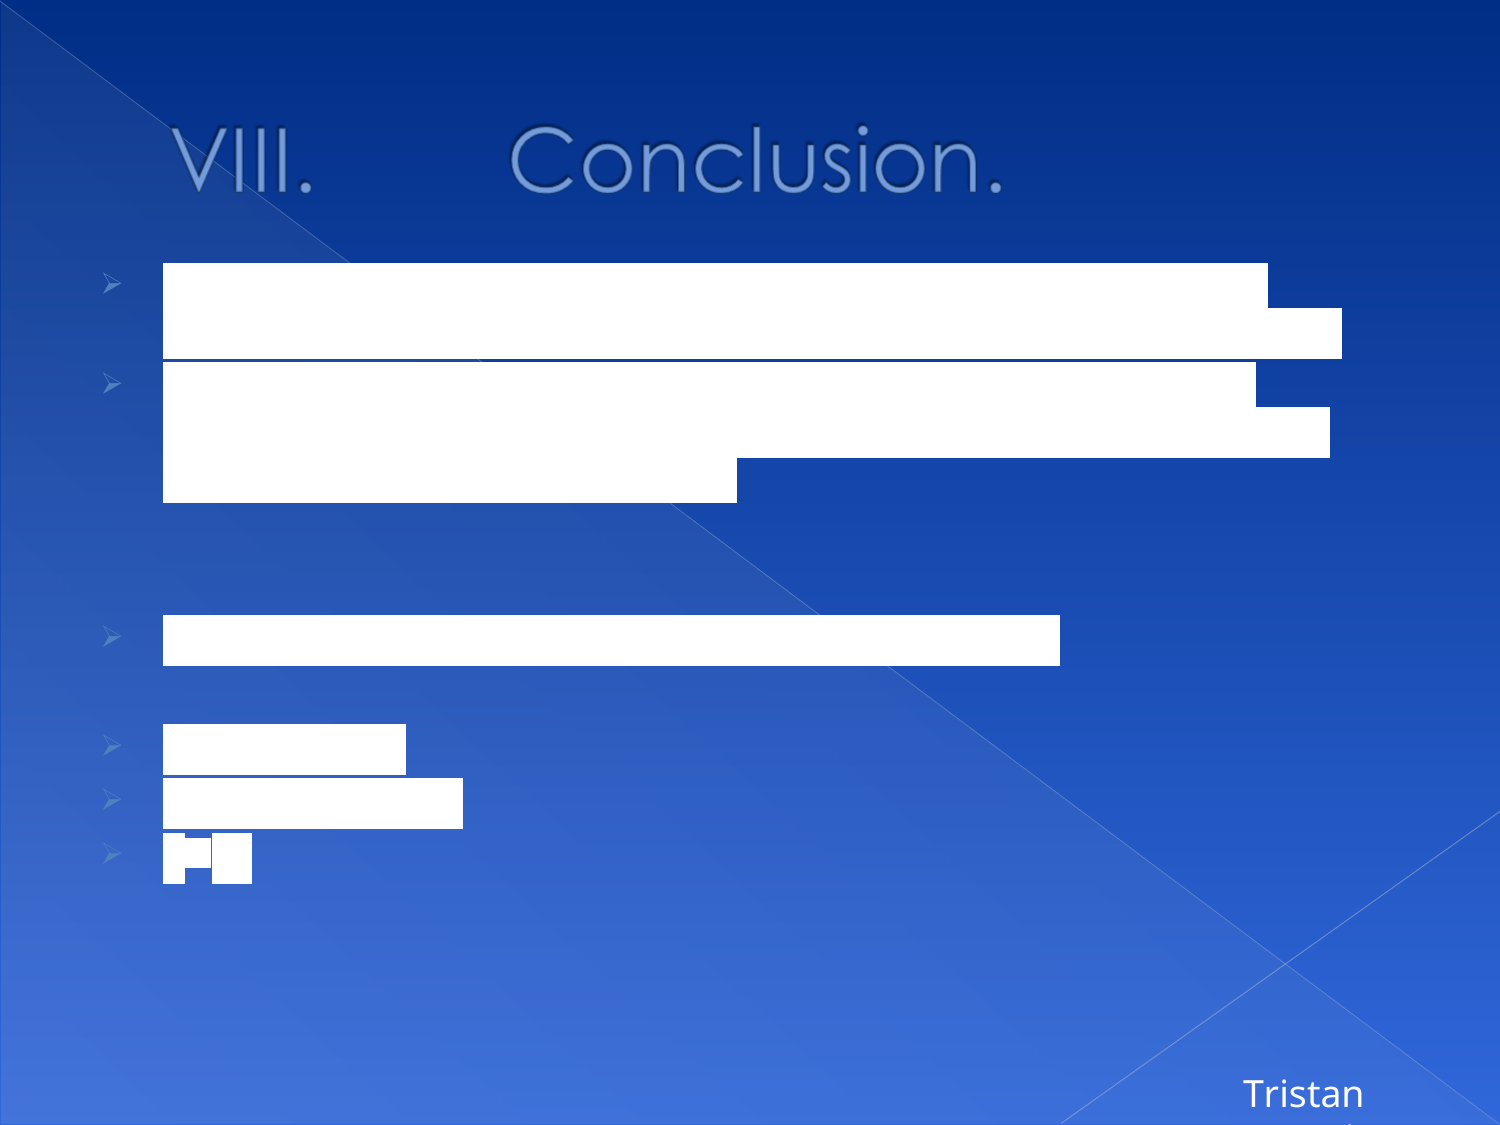

# Les instistitutions françaises permettent de gérer le territoire a différentes échelles tout en respectant les textes de la constitution.
Mais il y a aussi d’autres institutions qui influences le territoire français, comme par exemple l’institution européenne, l’institution pour personnes handicapés, ect.
Sources: conseilgénéralduloiret/wikipédia/gouv.FR
Dejust Tristan
Goubard Romain
2nd 9
Tristan Romain